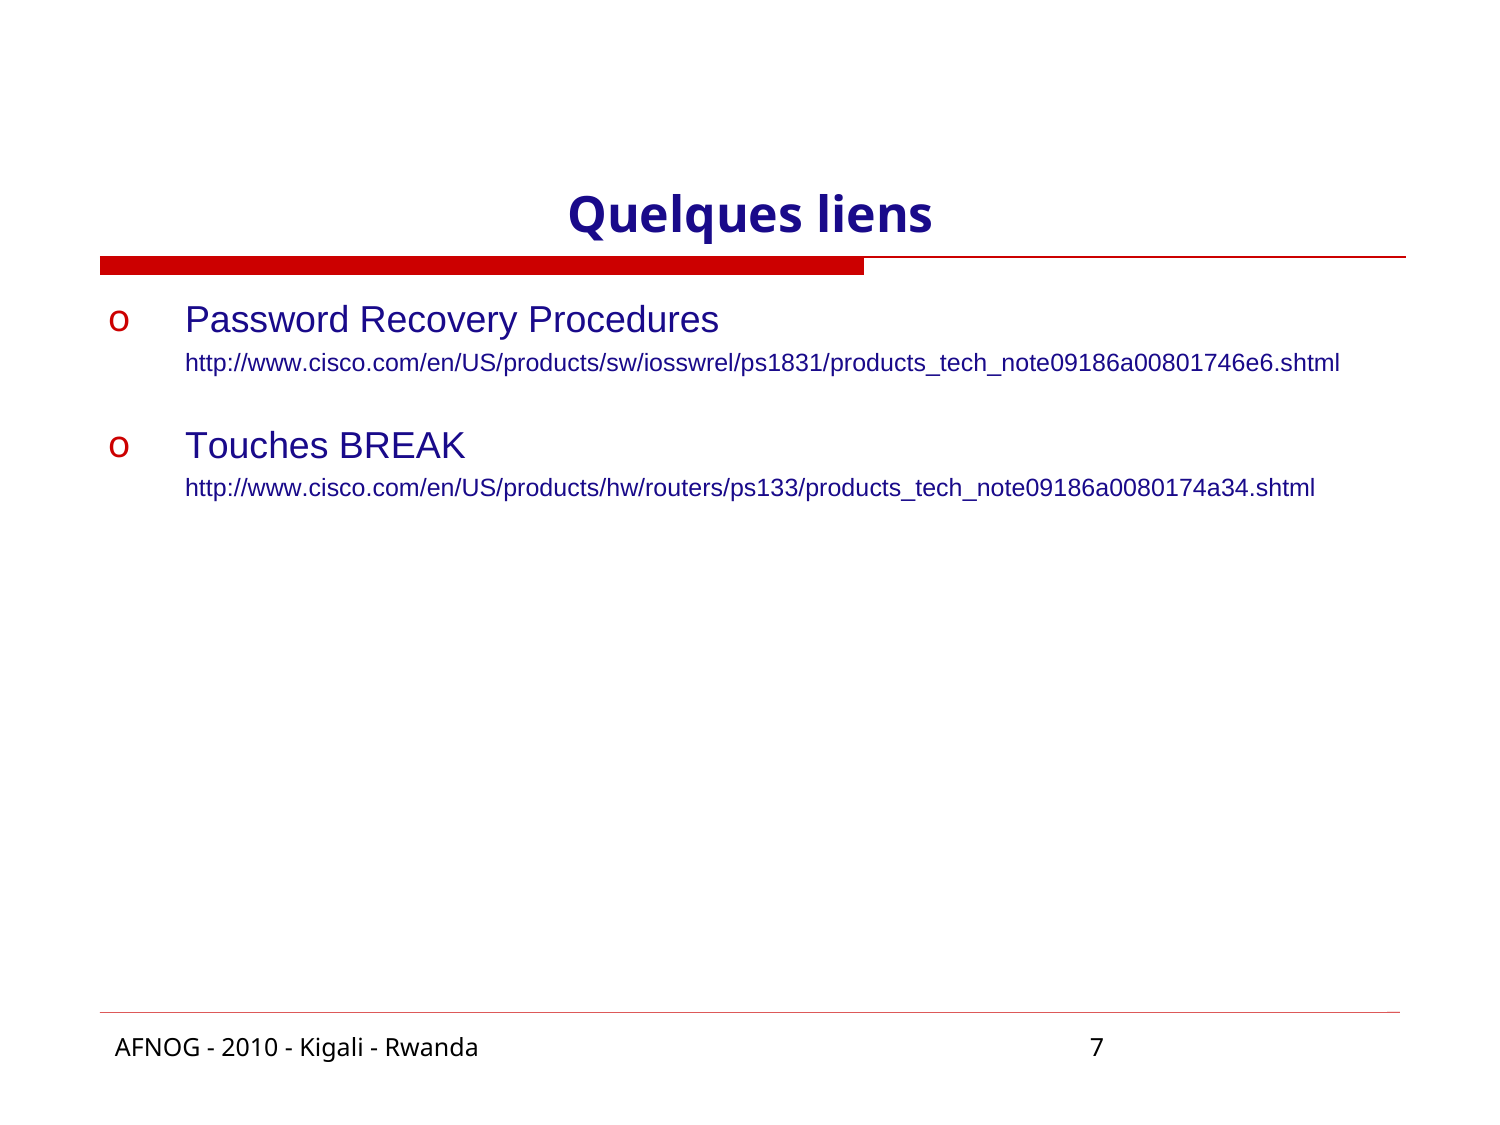

# Quelques liens
Password Recovery Procedures
http://www.cisco.com/en/US/products/sw/iosswrel/ps1831/products_tech_note09186a00801746e6.shtml
Touches BREAK
http://www.cisco.com/en/US/products/hw/routers/ps133/products_tech_note09186a0080174a34.shtml
AFNOG - 2010 - Kigali - Rwanda